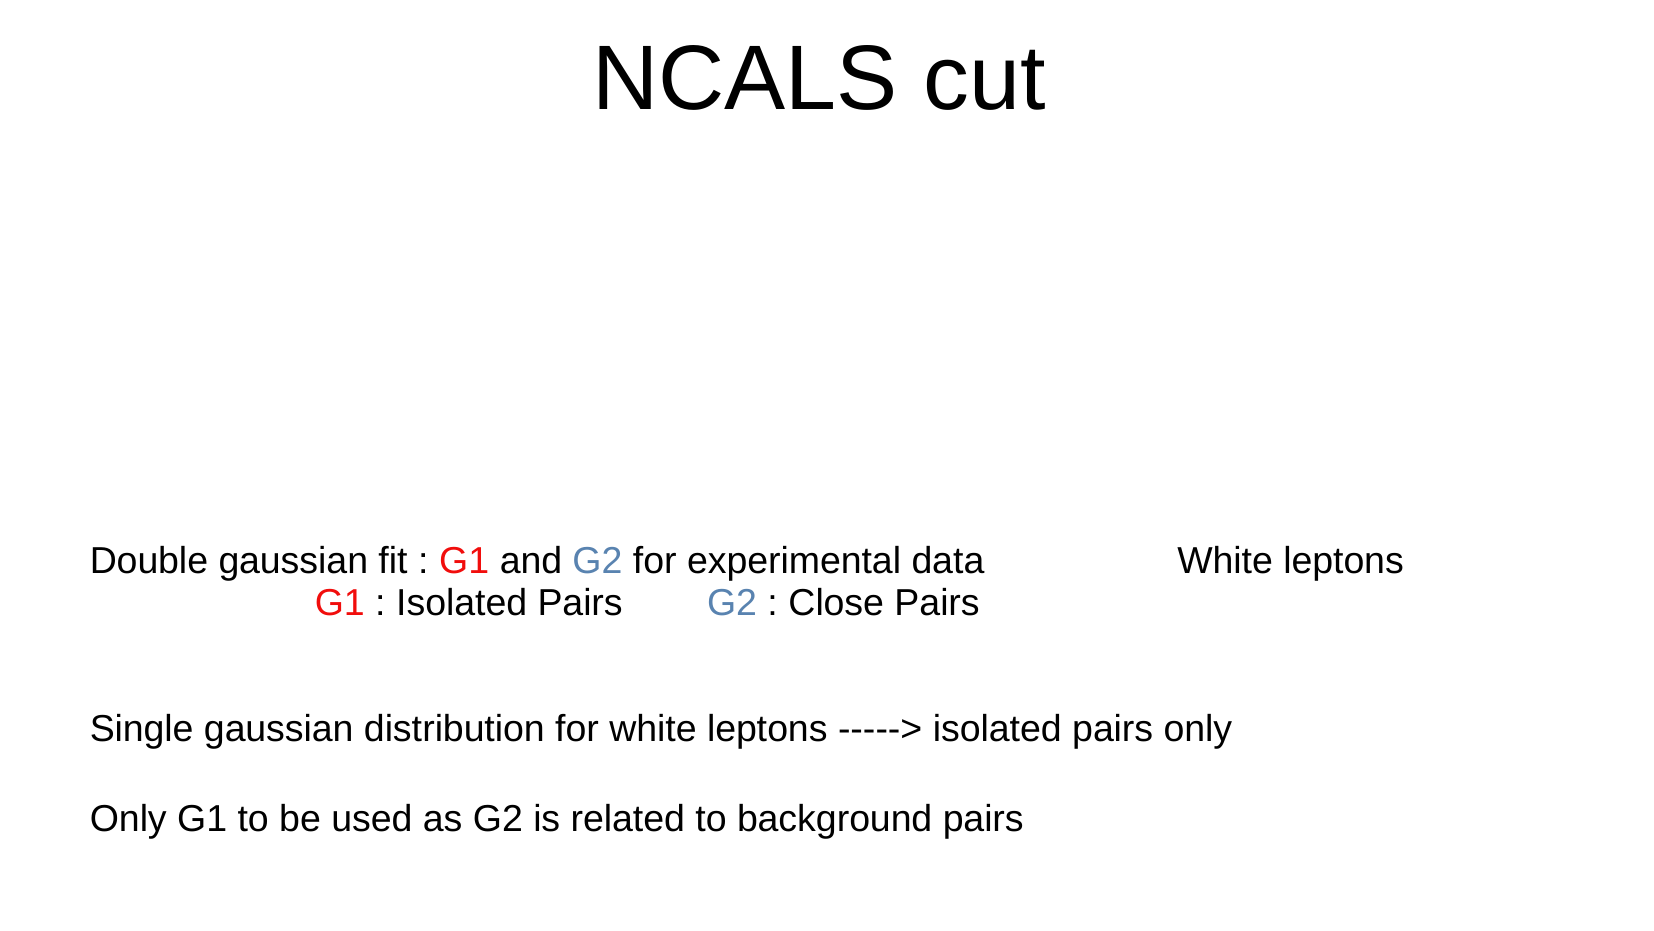

# NCALS cut
Double gaussian fit : G1 and G2 for experimental data
			G1 : Isolated Pairs G2 : Close Pairs
Single gaussian distribution for white leptons -----> isolated pairs only
Only G1 to be used as G2 is related to background pairs
White leptons